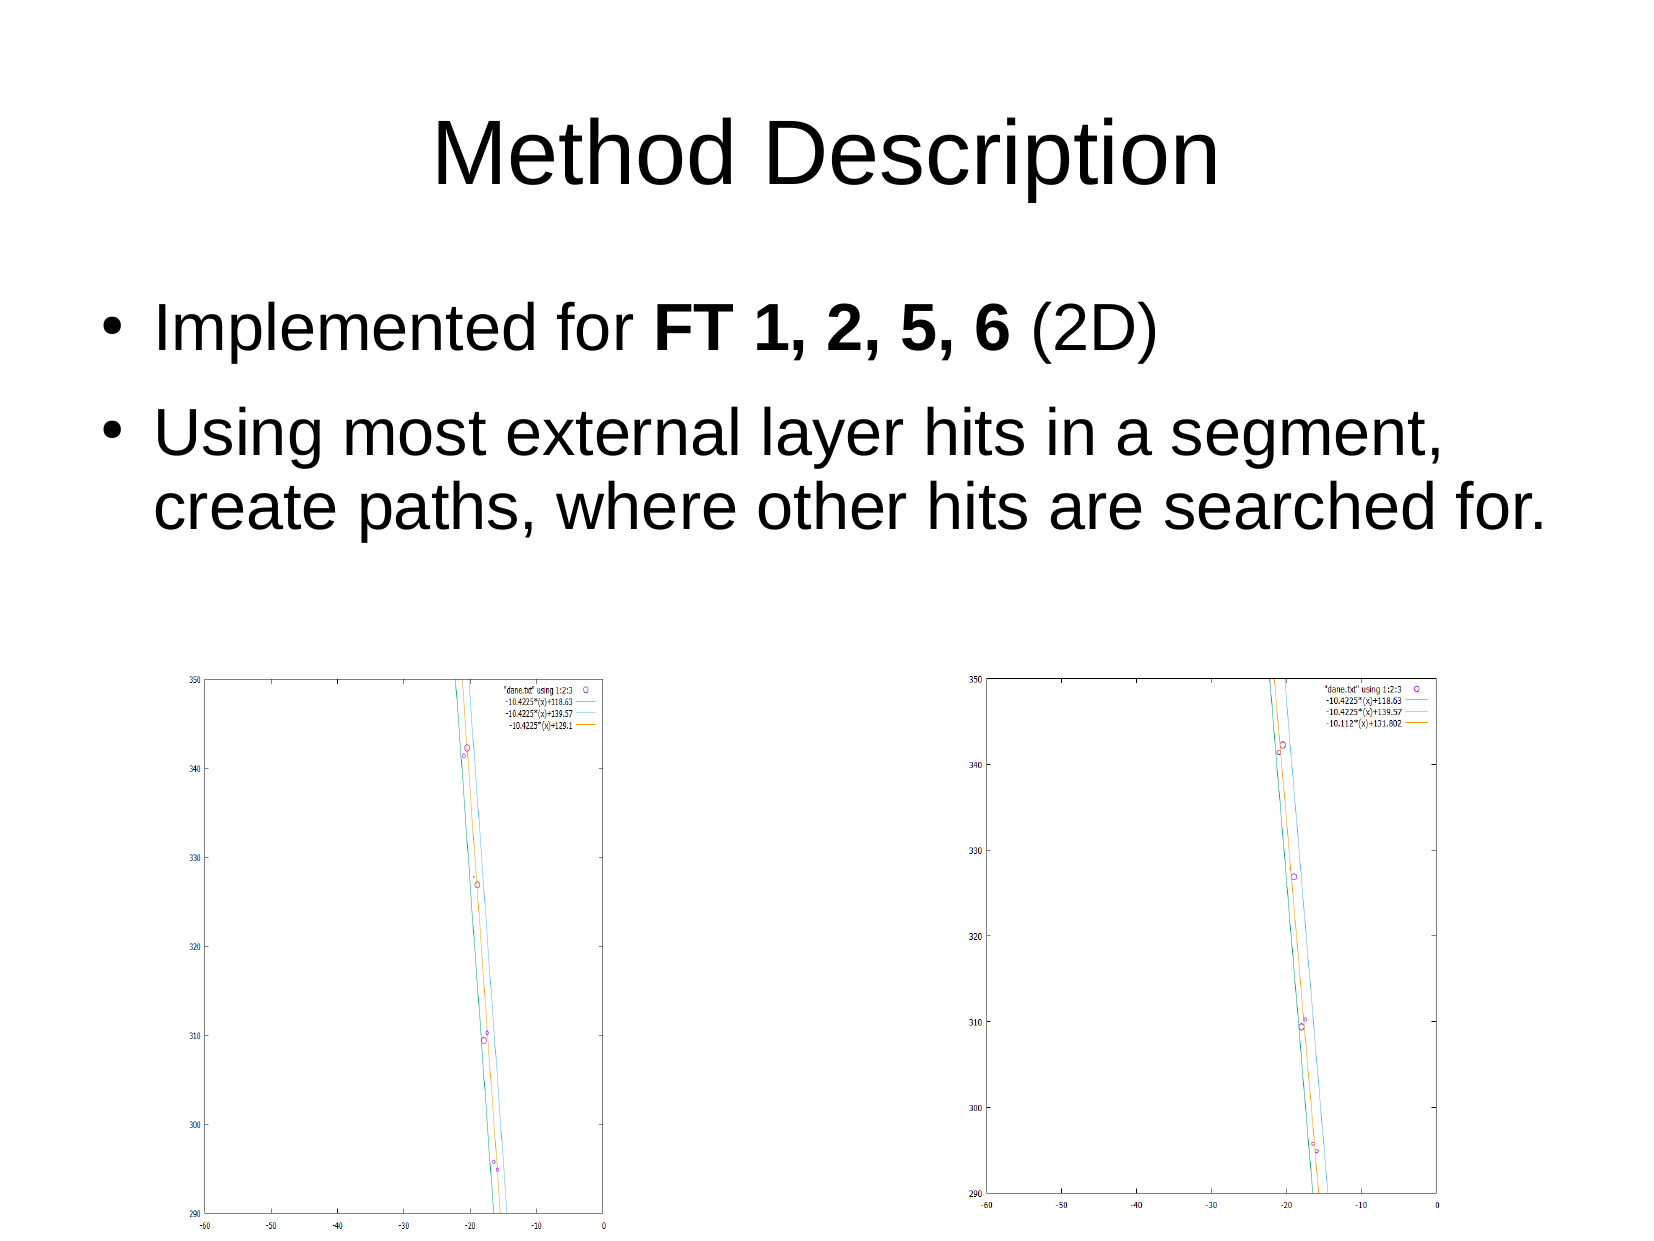

# Method Description
Implemented for FT 1, 2, 5, 6 (2D)
Using most external layer hits in a segment, create paths, where other hits are searched for.
2015.03.16
Tracking Pattern Recognition @ CM LII
22